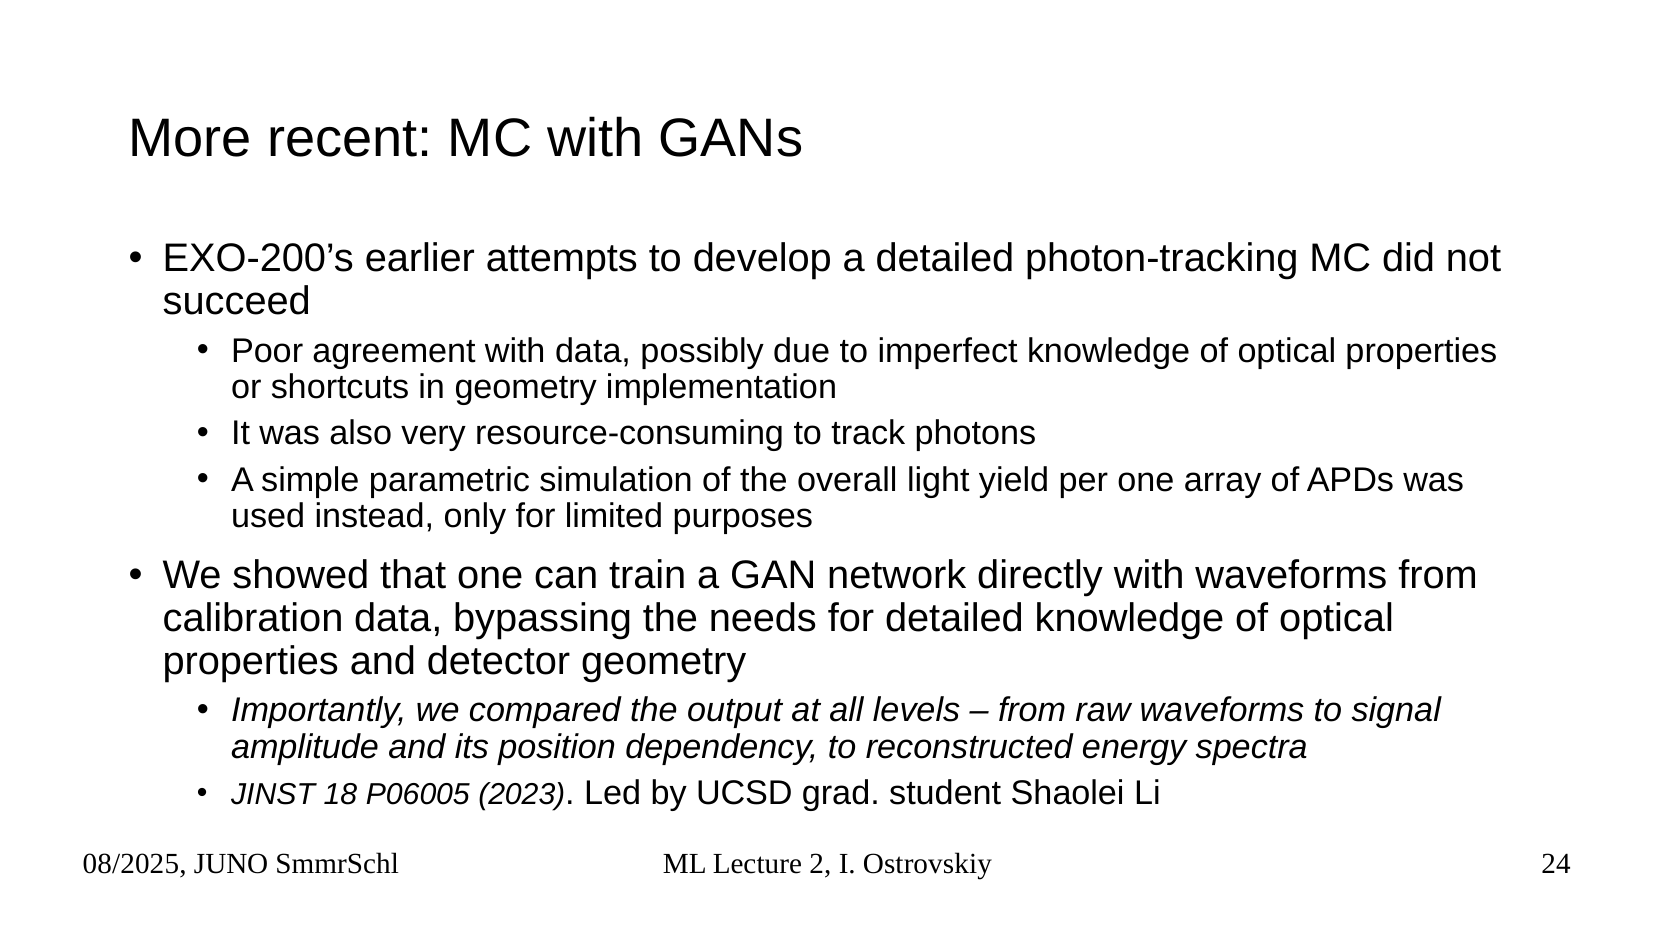

# More recent: MC with GANs
EXO-200’s earlier attempts to develop a detailed photon-tracking MC did not succeed
Poor agreement with data, possibly due to imperfect knowledge of optical properties or shortcuts in geometry implementation
It was also very resource-consuming to track photons
A simple parametric simulation of the overall light yield per one array of APDs was used instead, only for limited purposes
We showed that one can train a GAN network directly with waveforms from calibration data, bypassing the needs for detailed knowledge of optical properties and detector geometry
Importantly, we compared the output at all levels – from raw waveforms to signal amplitude and its position dependency, to reconstructed energy spectra
JINST 18 P06005 (2023). Led by UCSD grad. student Shaolei Li
08/2025, JUNO SmmrSchl
ML Lecture 2, I. Ostrovskiy
24